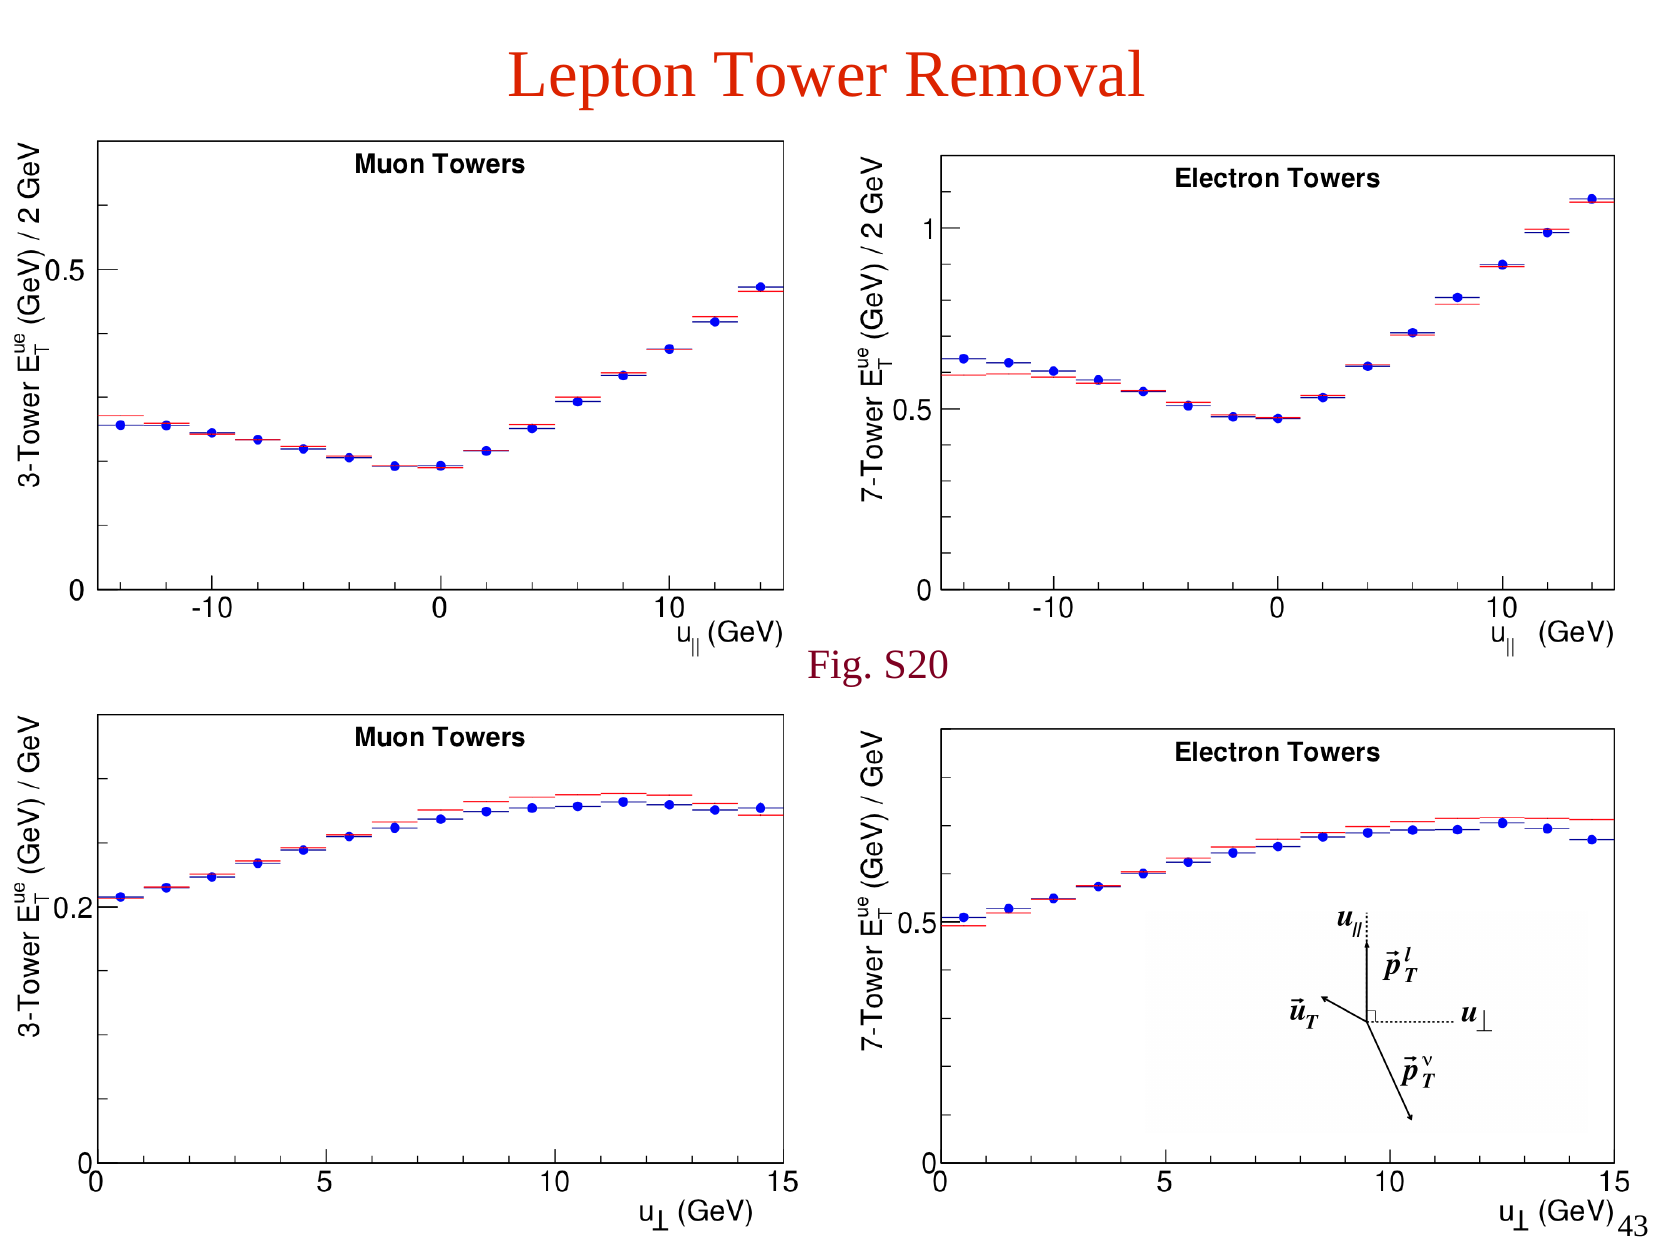

# Lepton Tower Removal
Fig. S20
A. V. Kotwal, JLab Users Meeting, 6/14/22